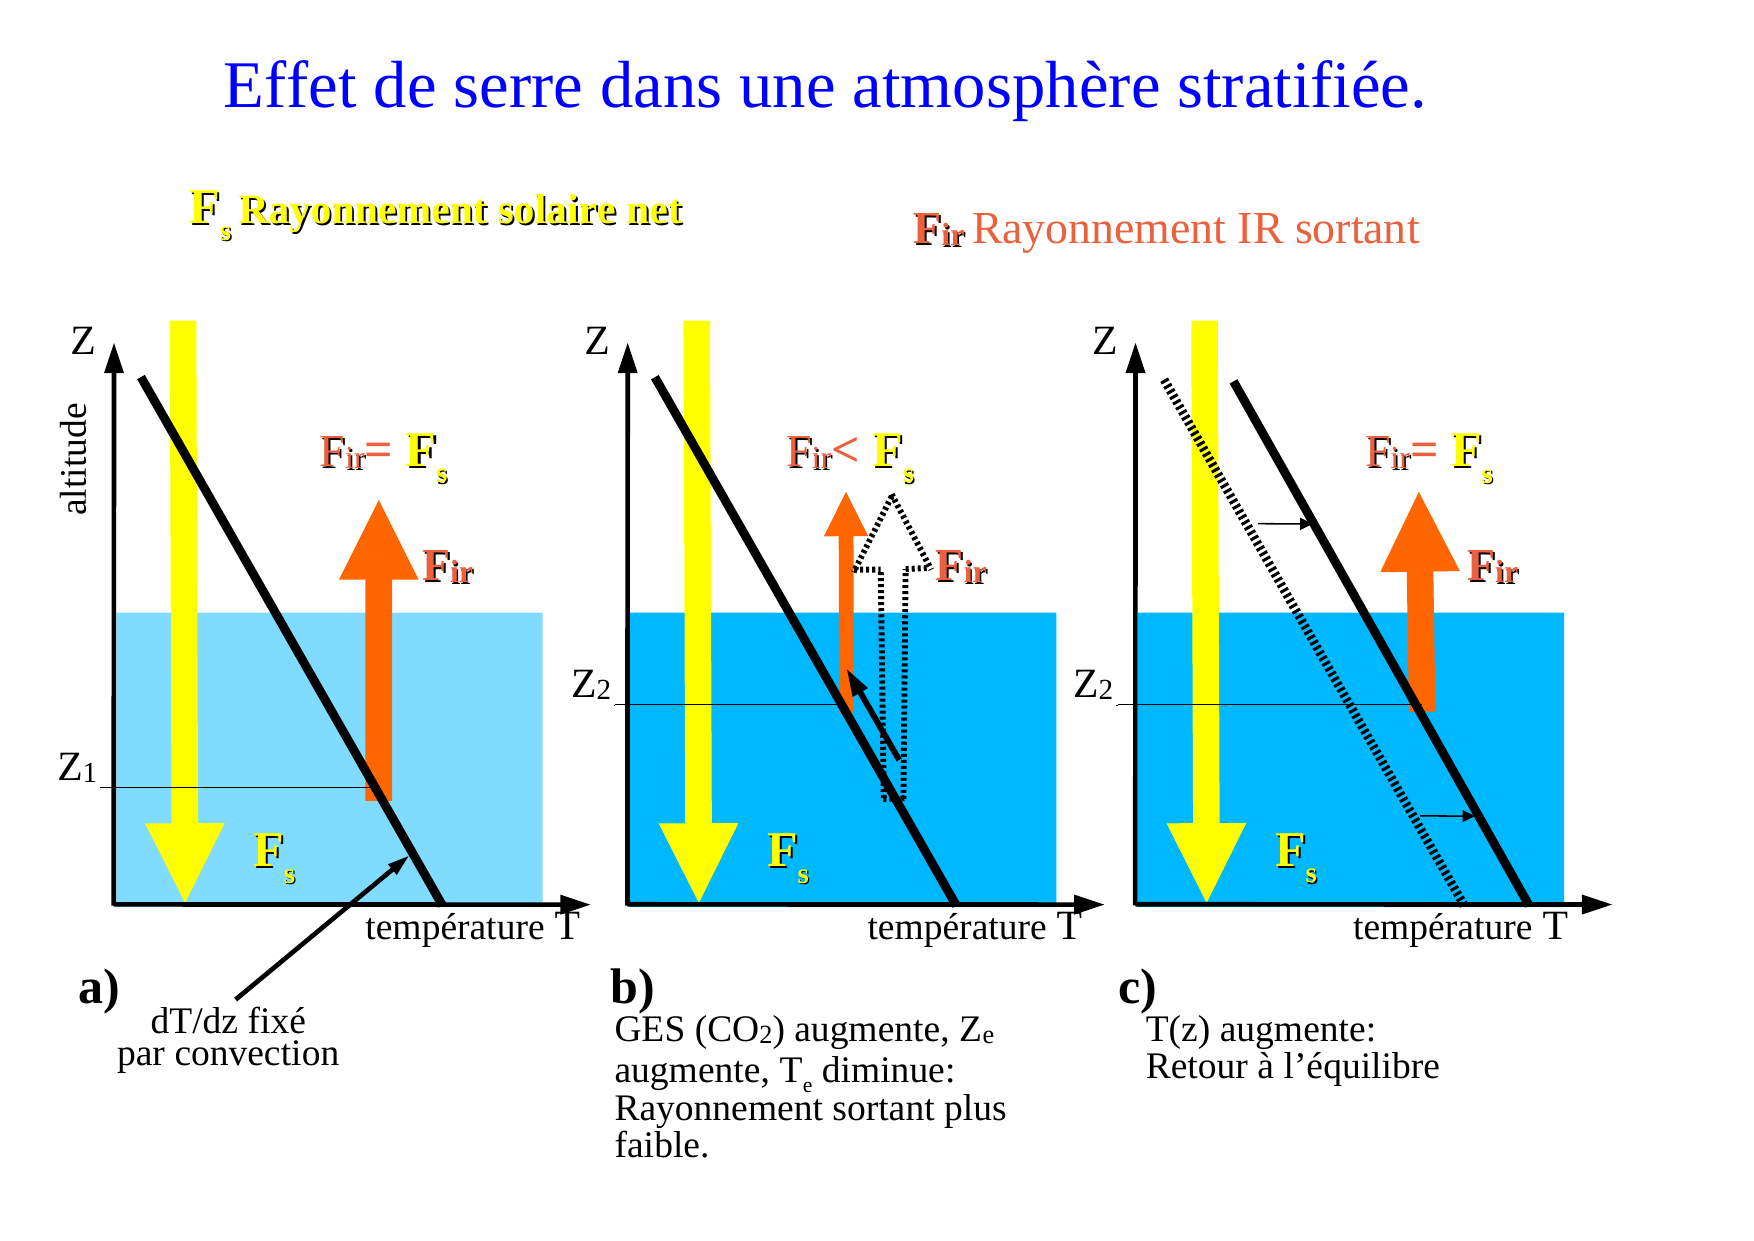

Effet de serre dans une atmosphère stratifiée.
Fs Rayonnement solaire net
 Fir Rayonnement IR sortant
Z
Z
Z
Fir= Fs
Fir< Fs
Fir= Fs
altitude
Fir
Fir
Fir
Z2
Z2
Z1
Fs
Fs
Fs
température T
température T
température T
a)
b)
c)
dT/dz fixé
par convection
GES (CO2) augmente, Ze augmente, Te diminue:
Rayonnement sortant plus faible.
T(z) augmente:
Retour à l’équilibre